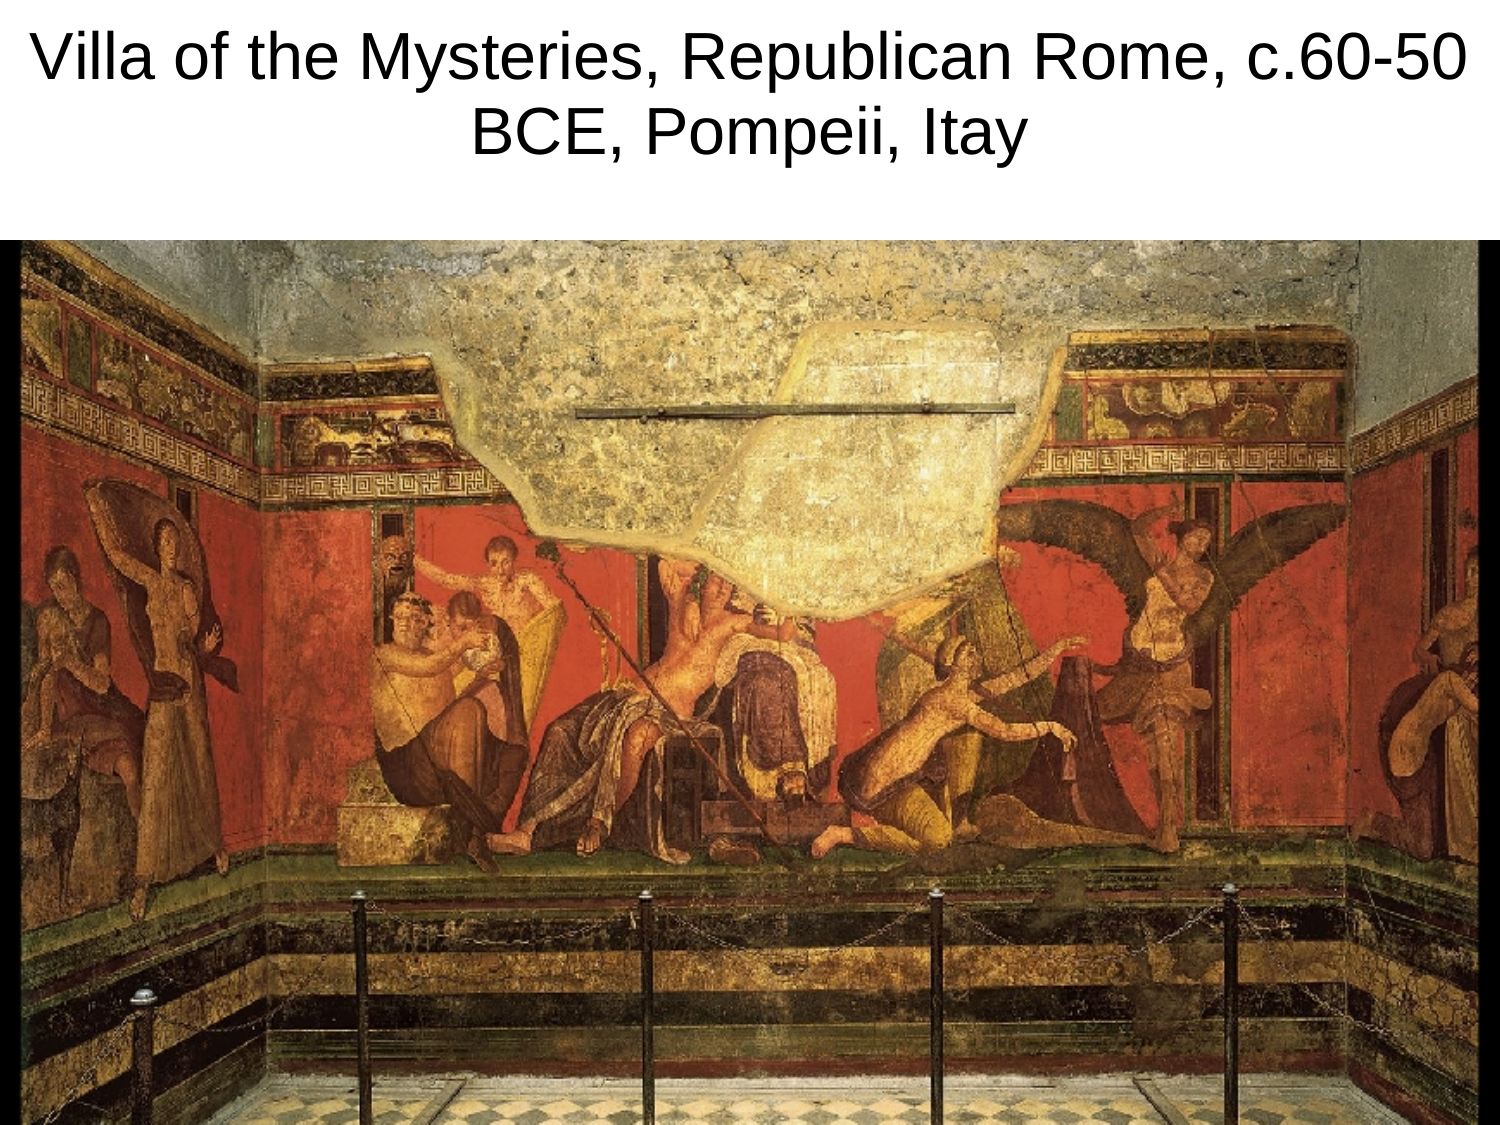

# Villa of the Mysteries, Republican Rome, c.60-50 BCE, Pompeii, Itay